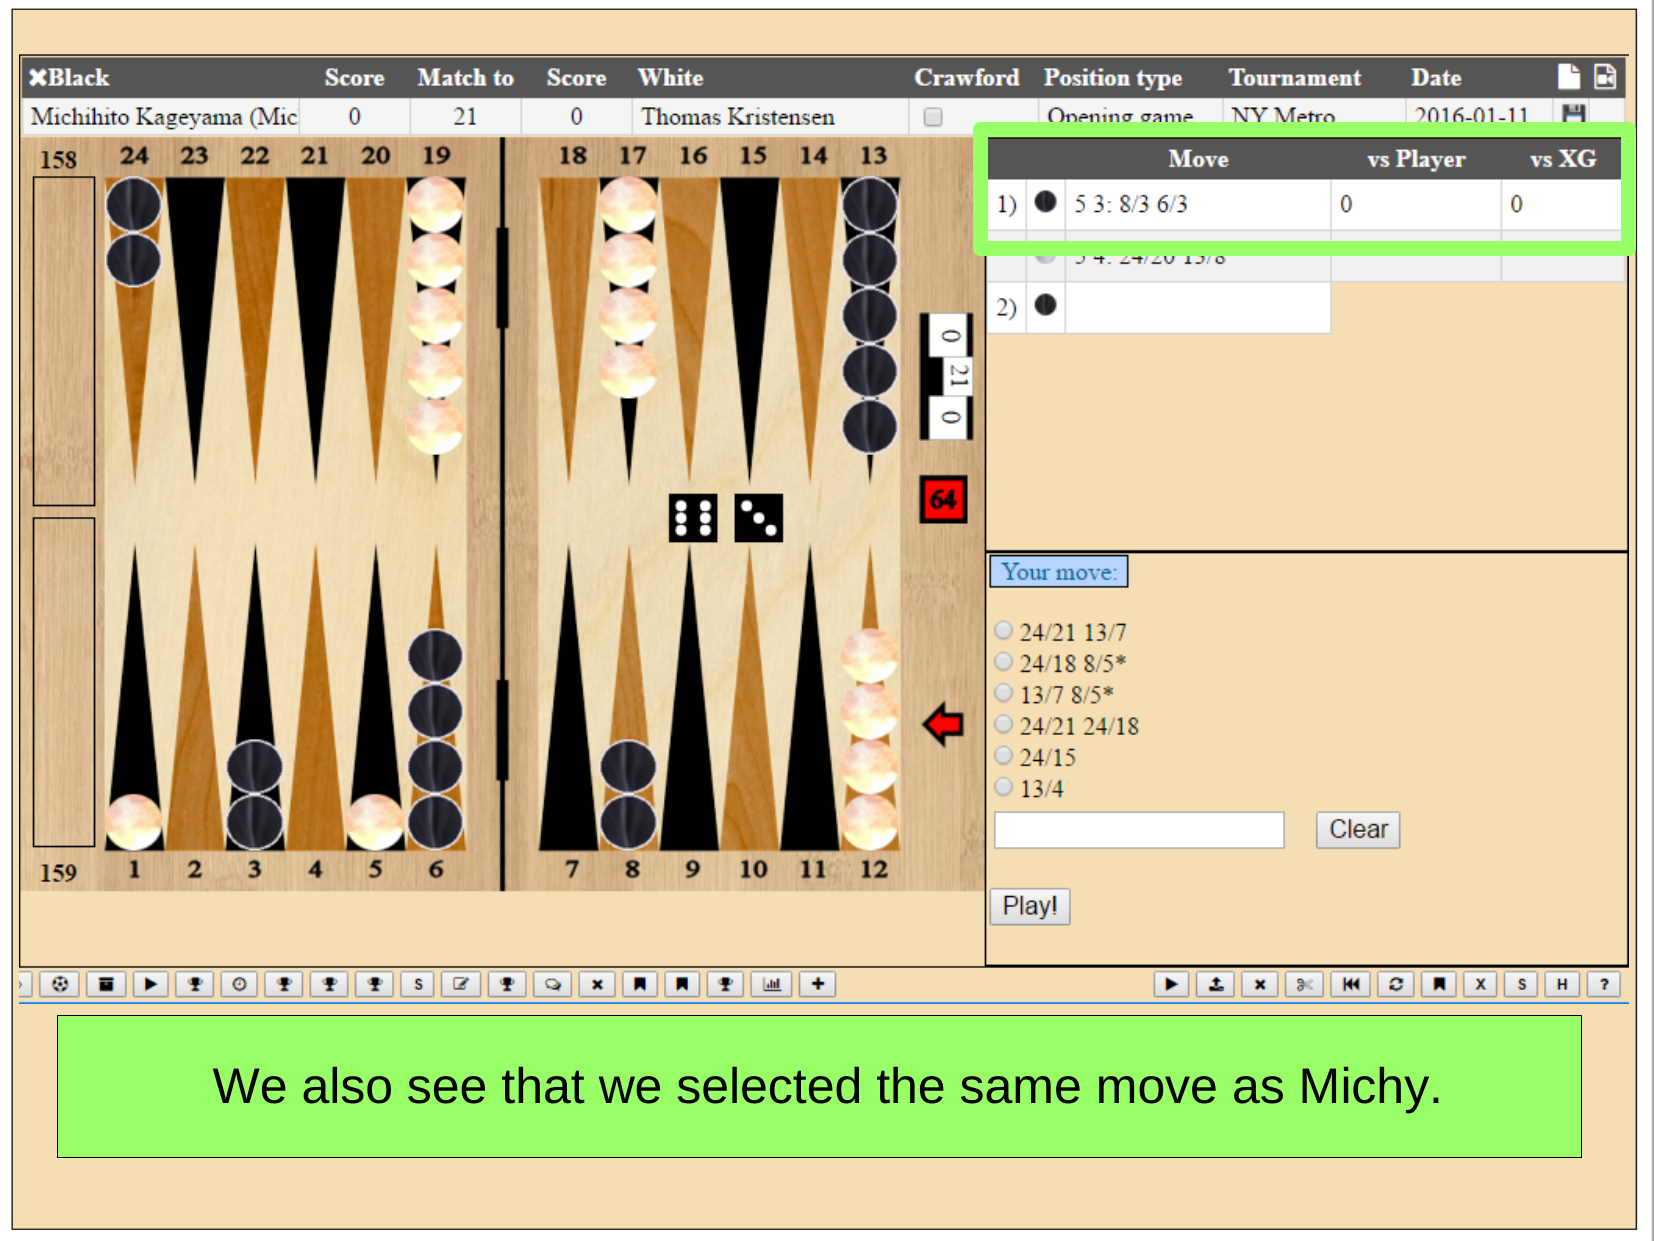

# Backgammon Studio
We also see that we selected the same move as Michy.